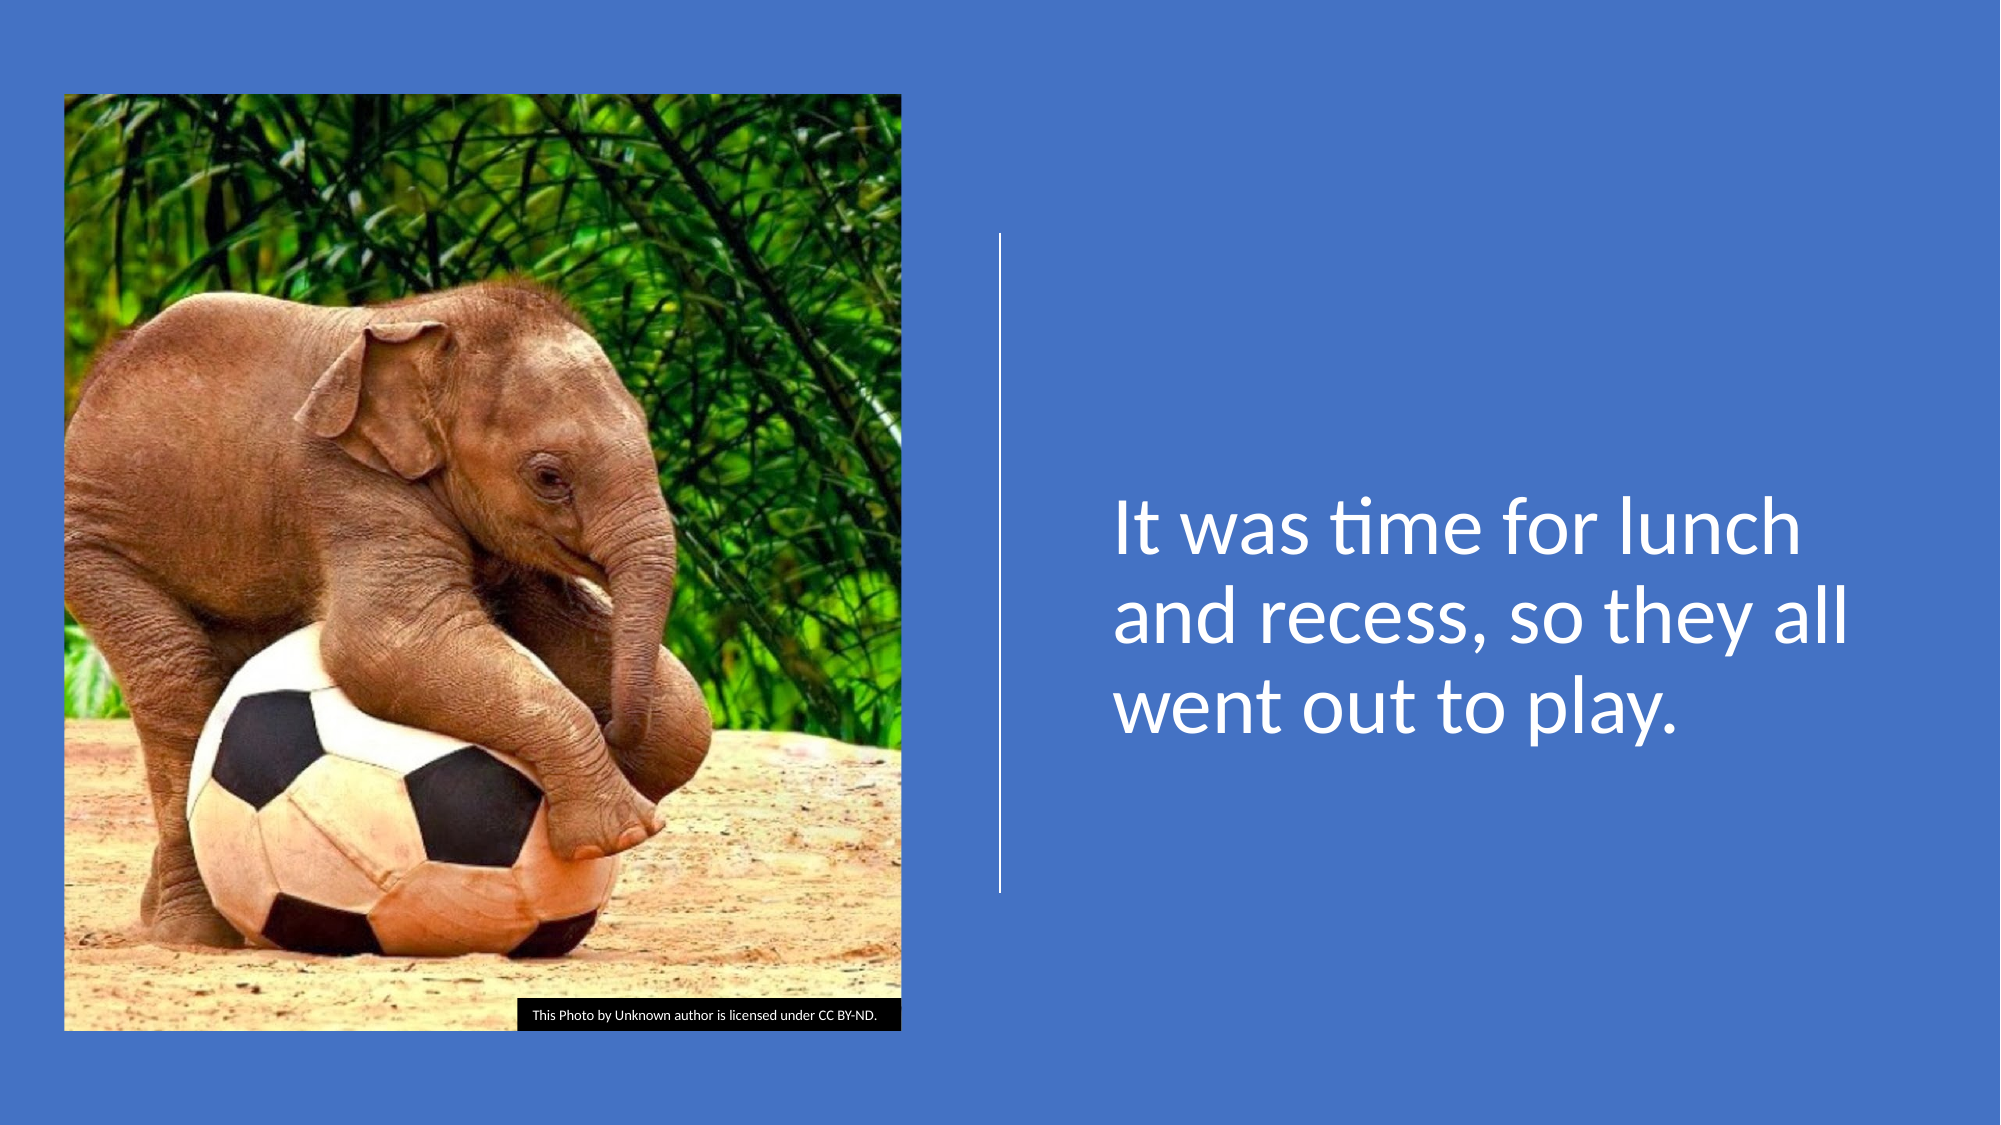

# It was time for lunch and recess, so they all went out to play.
This Photo by Unknown author is licensed under CC BY-ND.